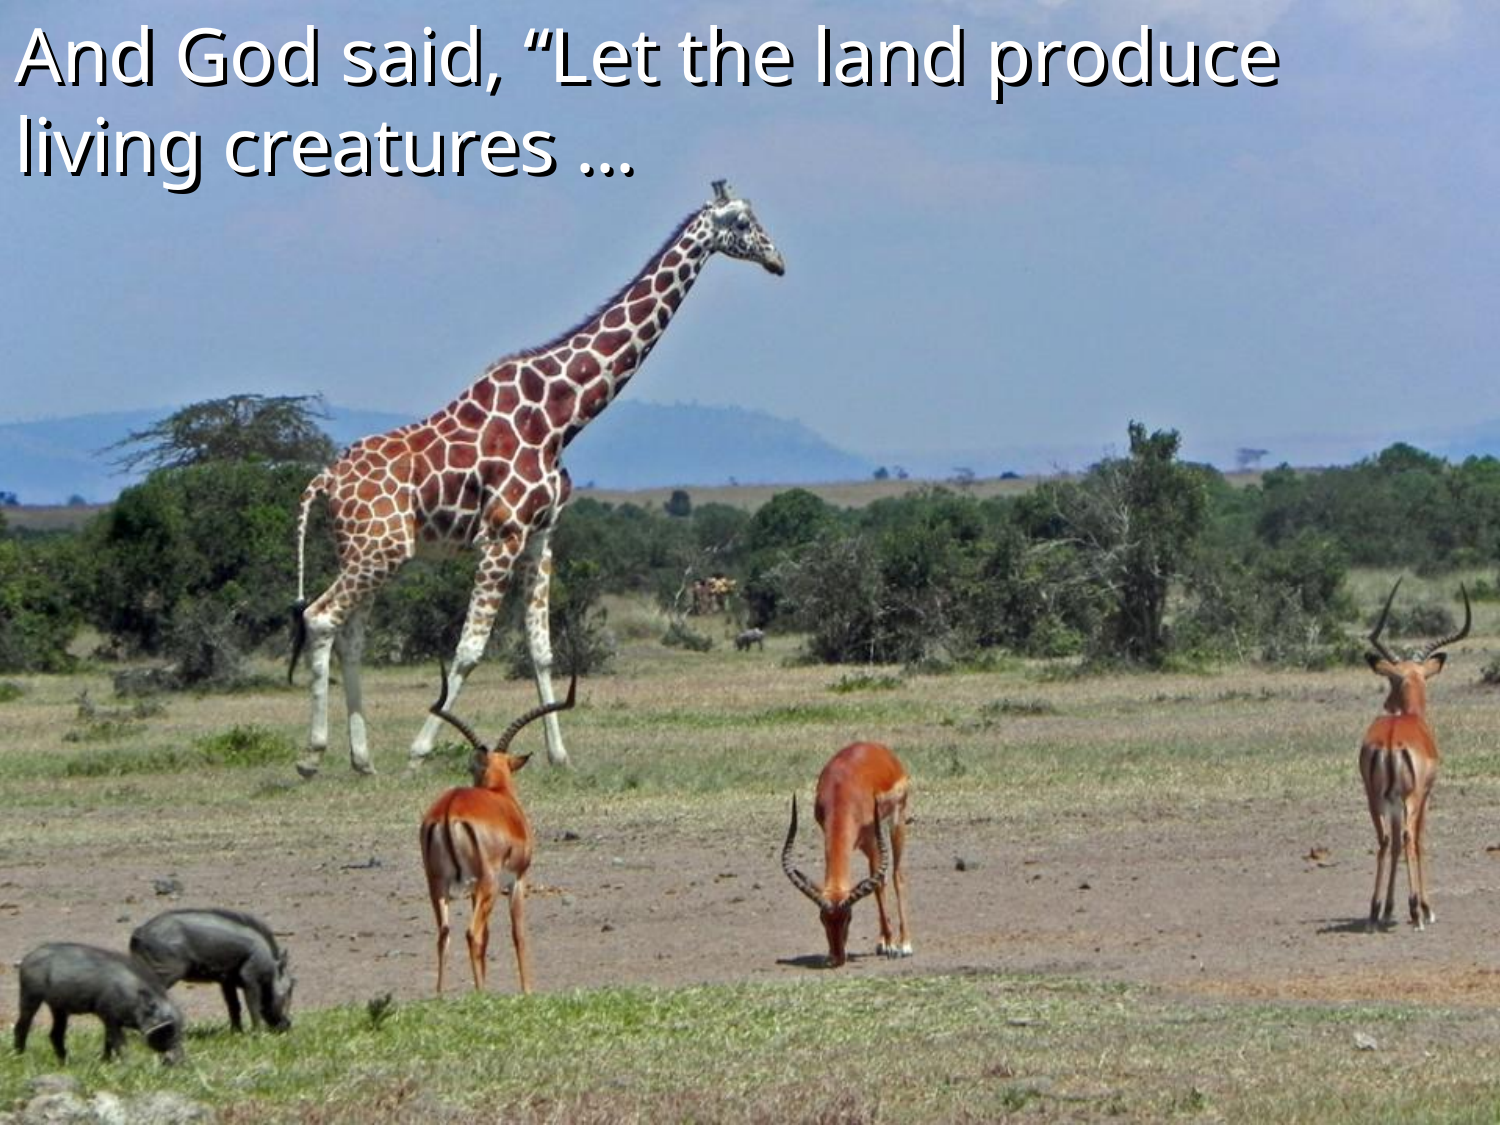

And God said, “Let the land produce living creatures ...